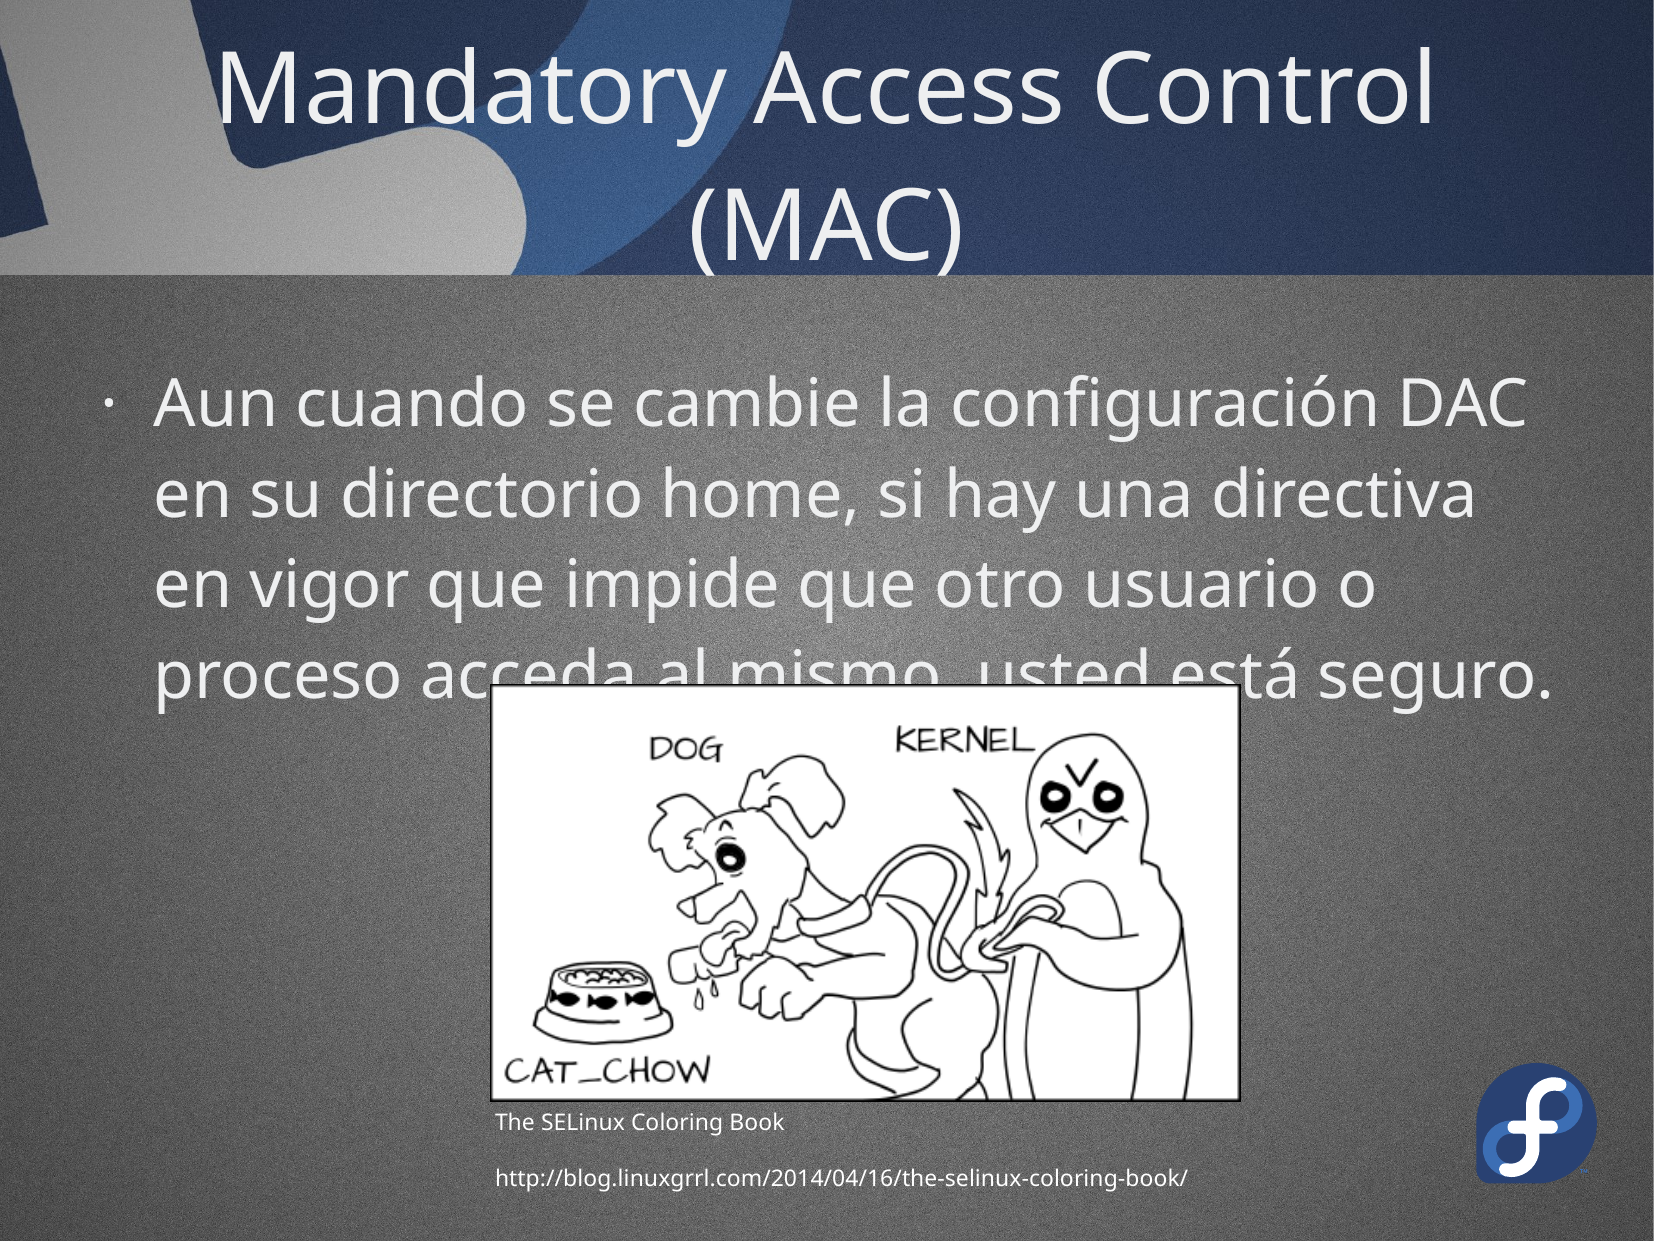

# Mandatory Access Control (MAC)
Aun cuando se cambie la configuración DAC en su directorio home, si hay una directiva en vigor que impide que otro usuario o proceso acceda al mismo, usted está seguro.
The SELinux Coloring Book
http://blog.linuxgrrl.com/2014/04/16/the-selinux-coloring-book/